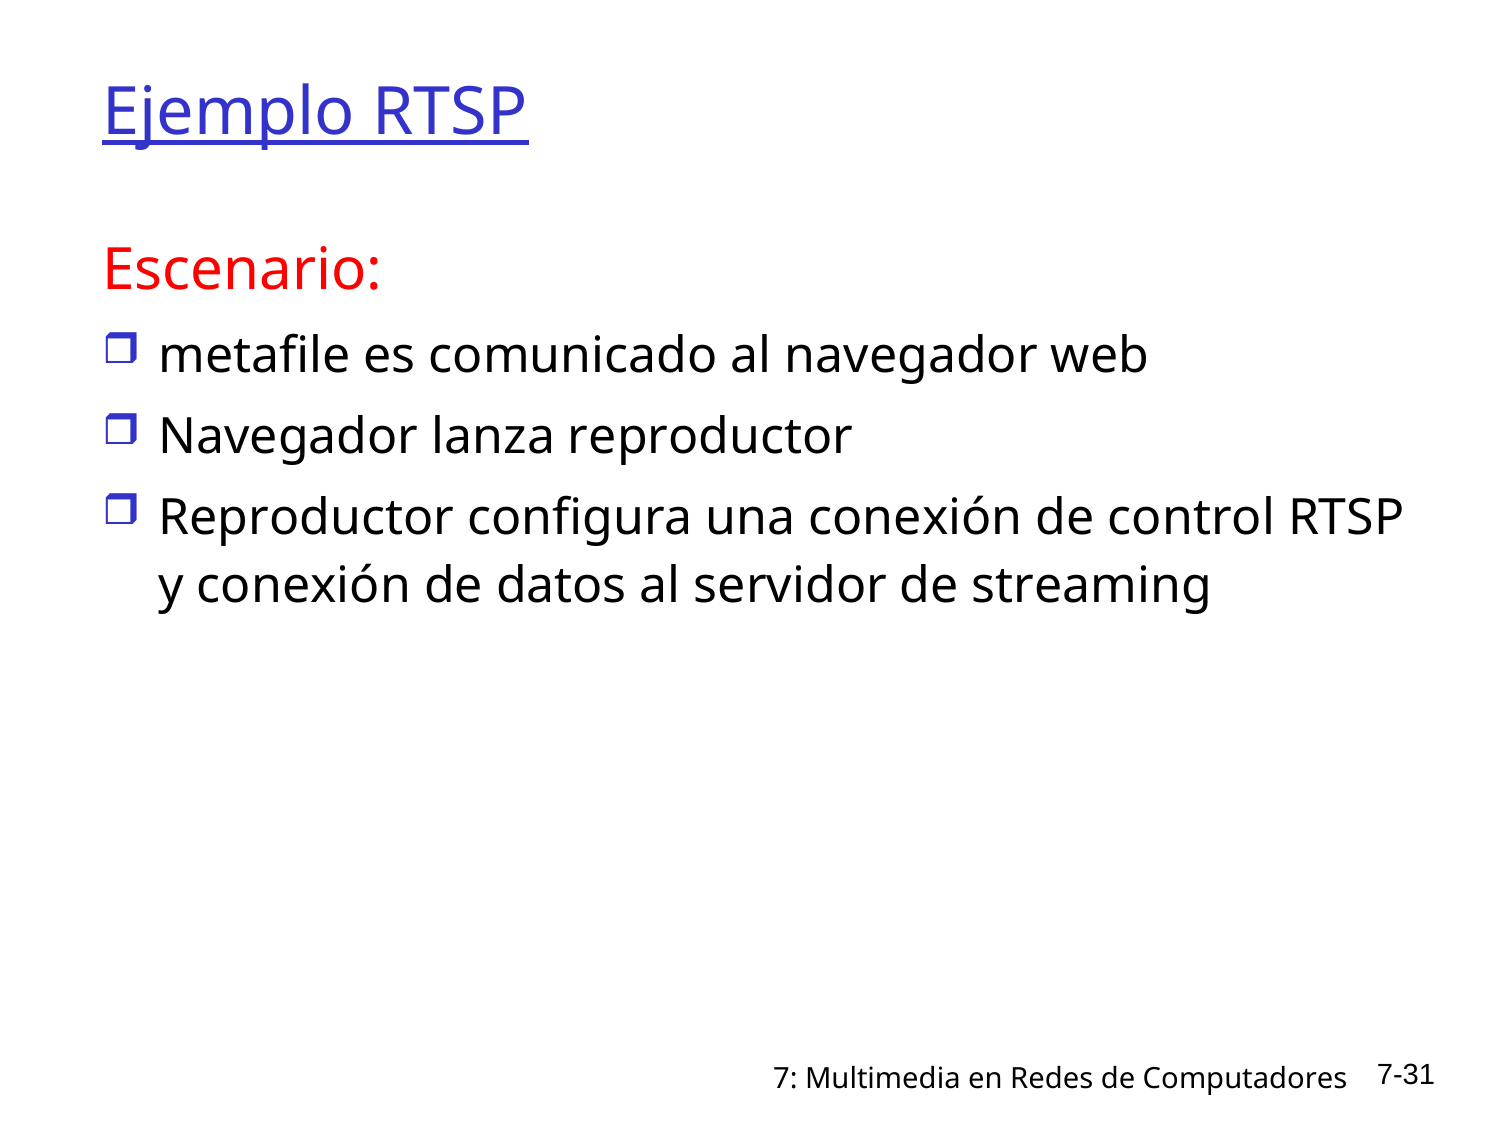

# Ejemplo RTSP
Escenario:
metafile es comunicado al navegador web
Navegador lanza reproductor
Reproductor configura una conexión de control RTSP y conexión de datos al servidor de streaming
31